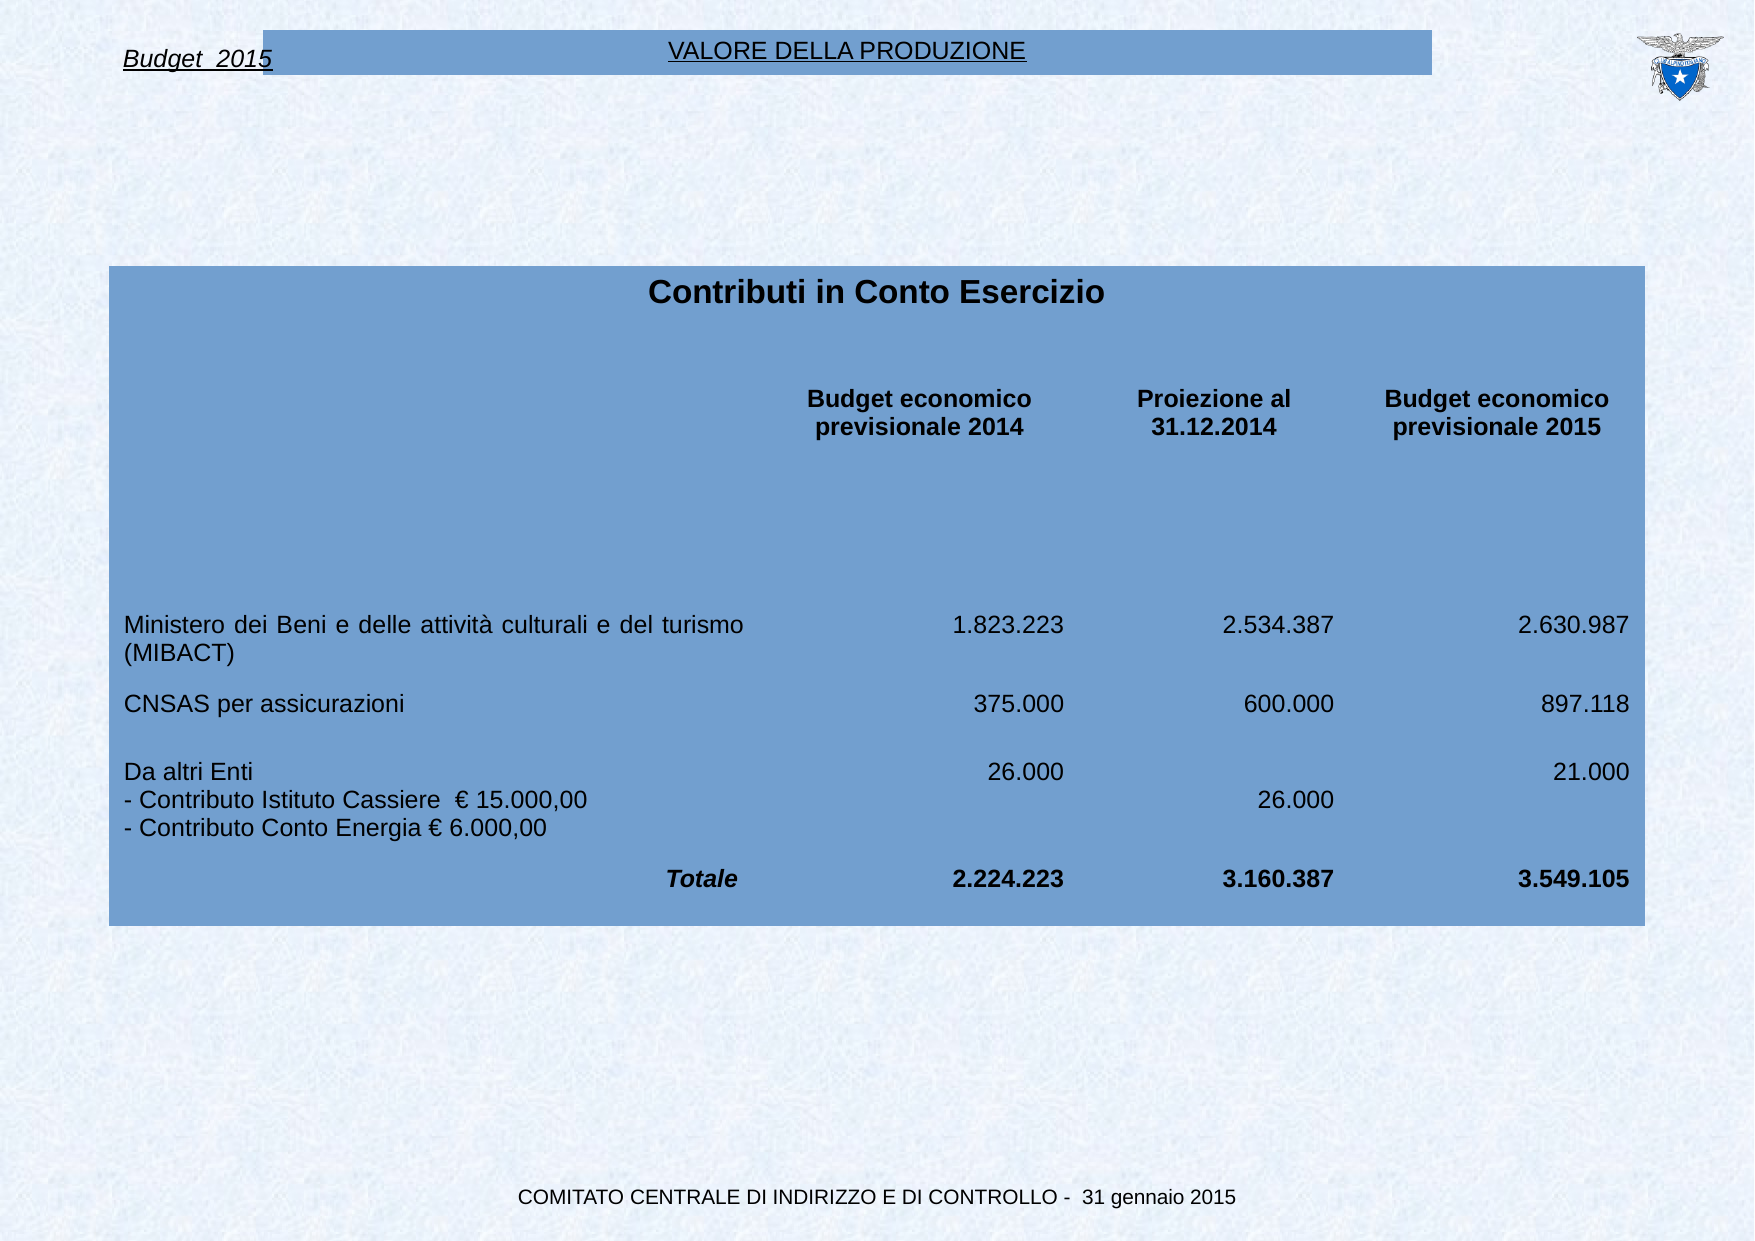

| VALORE DELLA PRODUZIONE |
| --- |
Budget 2015
| Contributi in Conto Esercizio | | | |
| --- | --- | --- | --- |
| | Budget economico previsionale 2014 | Proiezione al 31.12.2014 | Budget economico previsionale 2015 |
| Ministero dei Beni e delle attività culturali e del turismo (MIBACT) | 1.823.223 | 2.534.387 | 2.630.987 |
| CNSAS per assicurazioni | 375.000 | 600.000 | 897.118 |
| Da altri Enti - Contributo Istituto Cassiere € 15.000,00 - Contributo Conto Energia € 6.000,00 | 26.000 | 26.000 | 21.000 |
| Totale | 2.224.223 | 3.160.387 | 3.549.105 |
COMITATO CENTRALE DI INDIRIZZO E DI CONTROLLO - 31 gennaio 2015